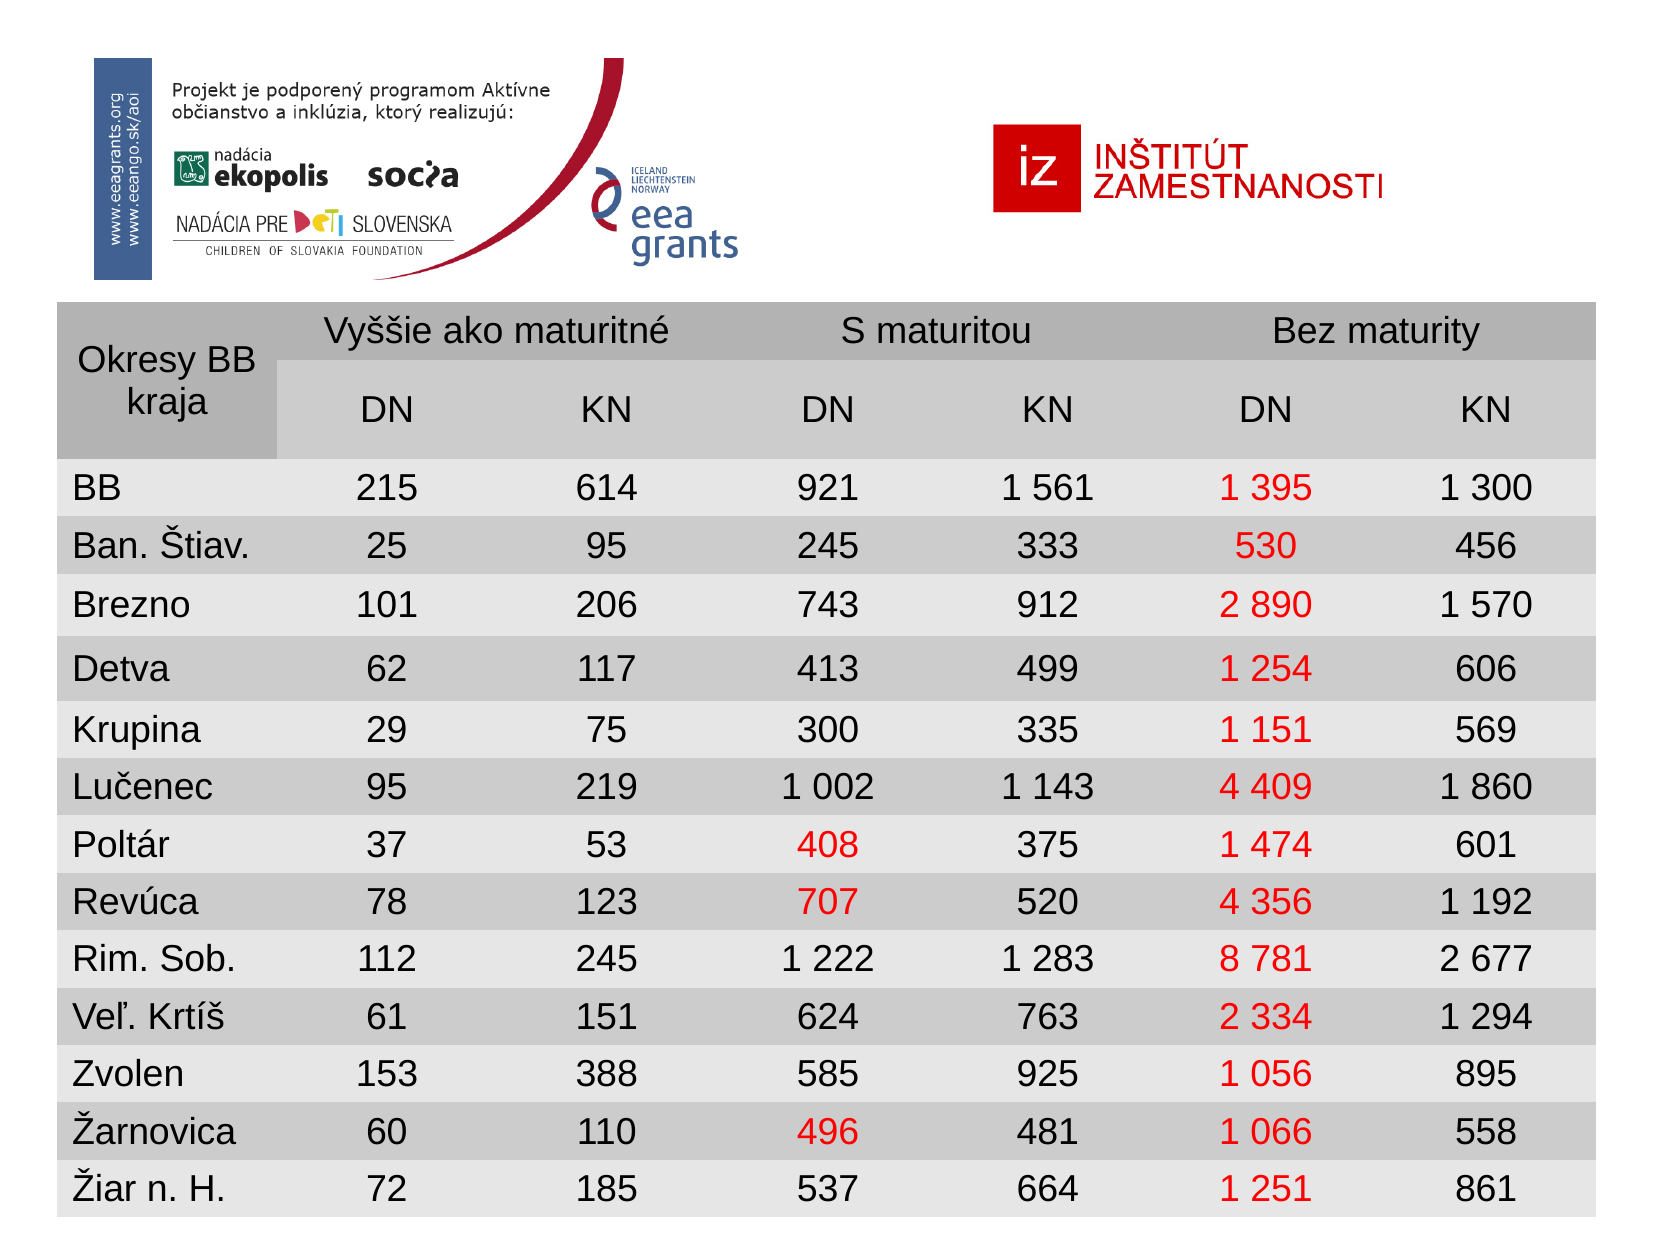

| Okresy BB kraja | Vyššie ako maturitné | | S maturitou | | Bez maturity | |
| --- | --- | --- | --- | --- | --- | --- |
| | DN | KN | DN | KN | DN | KN |
| BB | 215 | 614 | 921 | 1 561 | 1 395 | 1 300 |
| Ban. Štiav. | 25 | 95 | 245 | 333 | 530 | 456 |
| Brezno | 101 | 206 | 743 | 912 | 2 890 | 1 570 |
| Detva | 62 | 117 | 413 | 499 | 1 254 | 606 |
| Krupina | 29 | 75 | 300 | 335 | 1 151 | 569 |
| Lučenec | 95 | 219 | 1 002 | 1 143 | 4 409 | 1 860 |
| Poltár | 37 | 53 | 408 | 375 | 1 474 | 601 |
| Revúca | 78 | 123 | 707 | 520 | 4 356 | 1 192 |
| Rim. Sob. | 112 | 245 | 1 222 | 1 283 | 8 781 | 2 677 |
| Veľ. Krtíš | 61 | 151 | 624 | 763 | 2 334 | 1 294 |
| Zvolen | 153 | 388 | 585 | 925 | 1 056 | 895 |
| Žarnovica | 60 | 110 | 496 | 481 | 1 066 | 558 |
| Žiar n. H. | 72 | 185 | 537 | 664 | 1 251 | 861 |